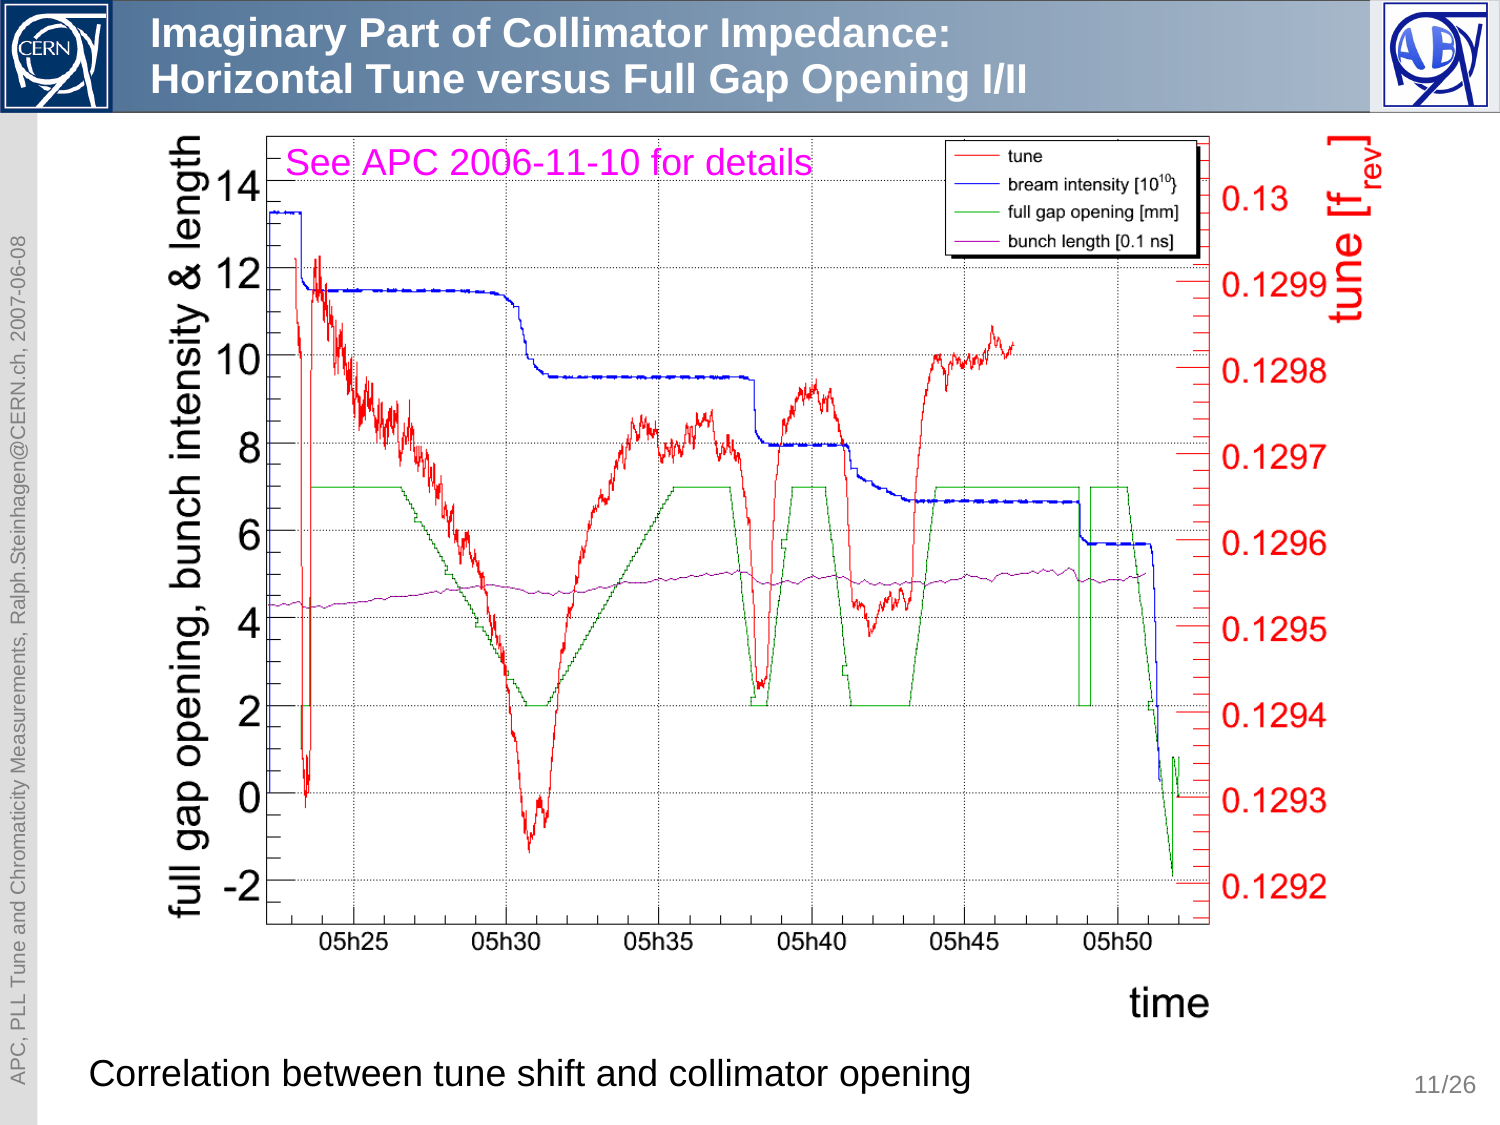

# Imaginary Part of Collimator Impedance: Horizontal Tune versus Full Gap Opening I/II
See APC 2006-11-10 for details
Correlation between tune shift and collimator opening